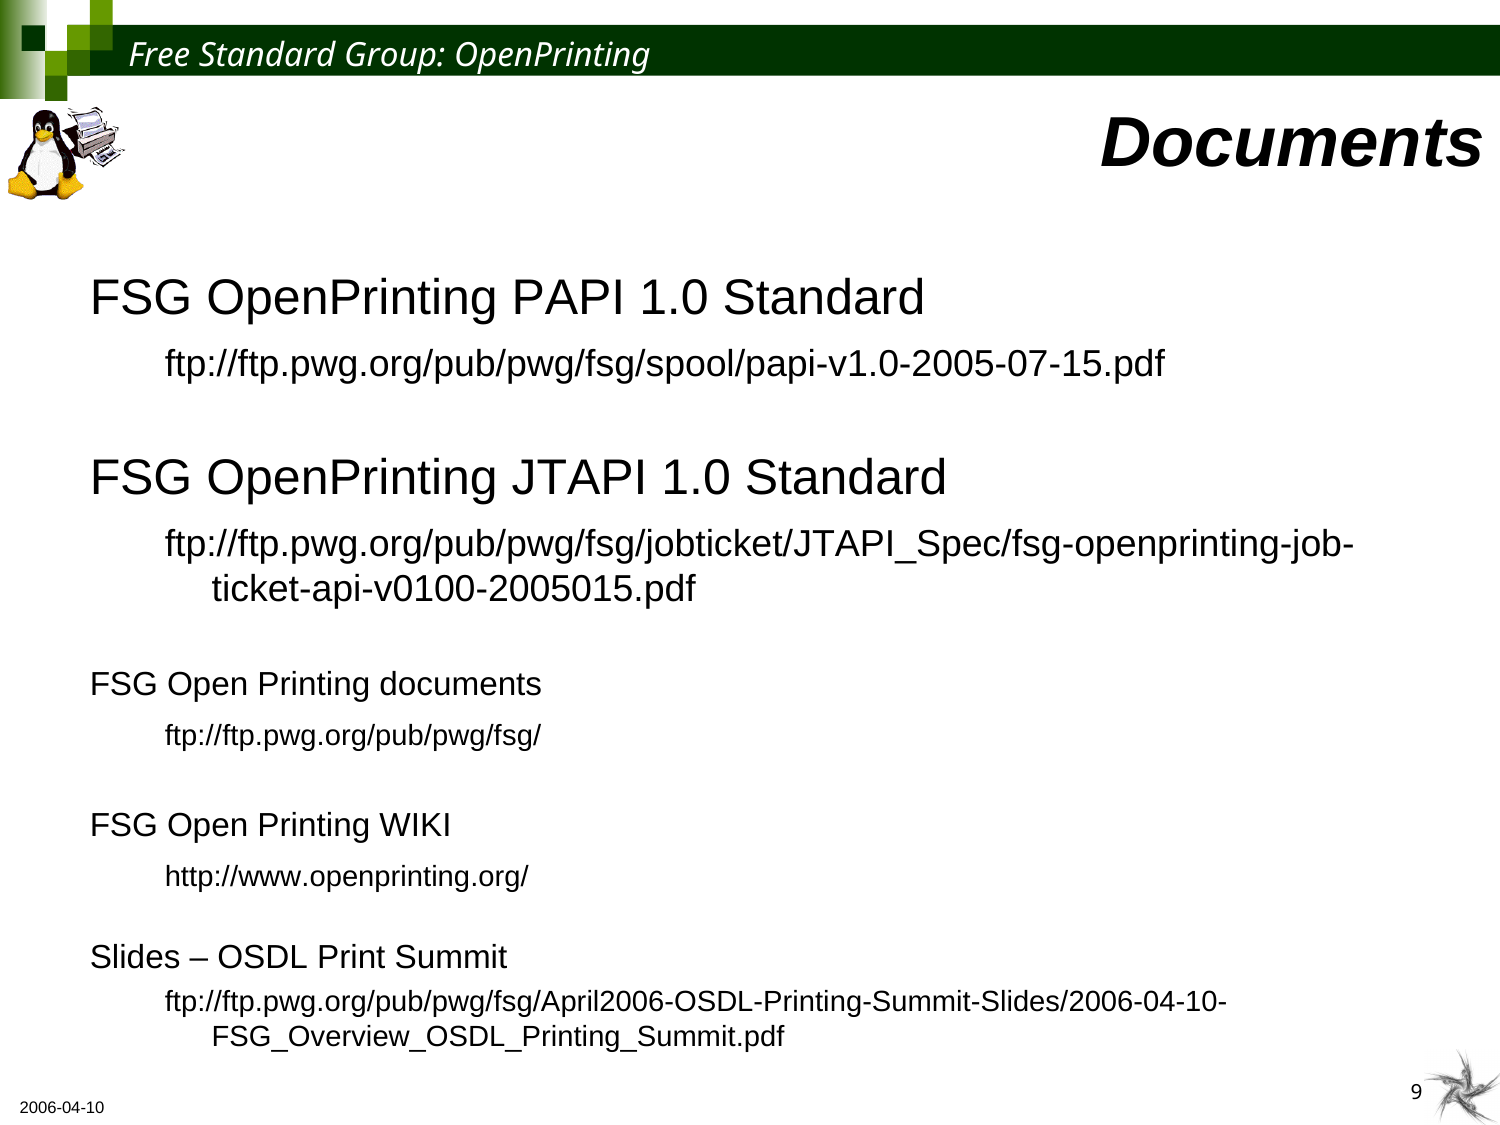

# Documents
FSG OpenPrinting PAPI 1.0 Standard
ftp://ftp.pwg.org/pub/pwg/fsg/spool/papi-v1.0-2005-07-15.pdf
FSG OpenPrinting JTAPI 1.0 Standard
ftp://ftp.pwg.org/pub/pwg/fsg/jobticket/JTAPI_Spec/fsg-openprinting-job-ticket-api-v0100-2005015.pdf
FSG Open Printing documents
ftp://ftp.pwg.org/pub/pwg/fsg/
FSG Open Printing WIKI
http://www.openprinting.org/
Slides – OSDL Print Summit
ftp://ftp.pwg.org/pub/pwg/fsg/April2006-OSDL-Printing-Summit-Slides/2006-04-10-FSG_Overview_OSDL_Printing_Summit.pdf